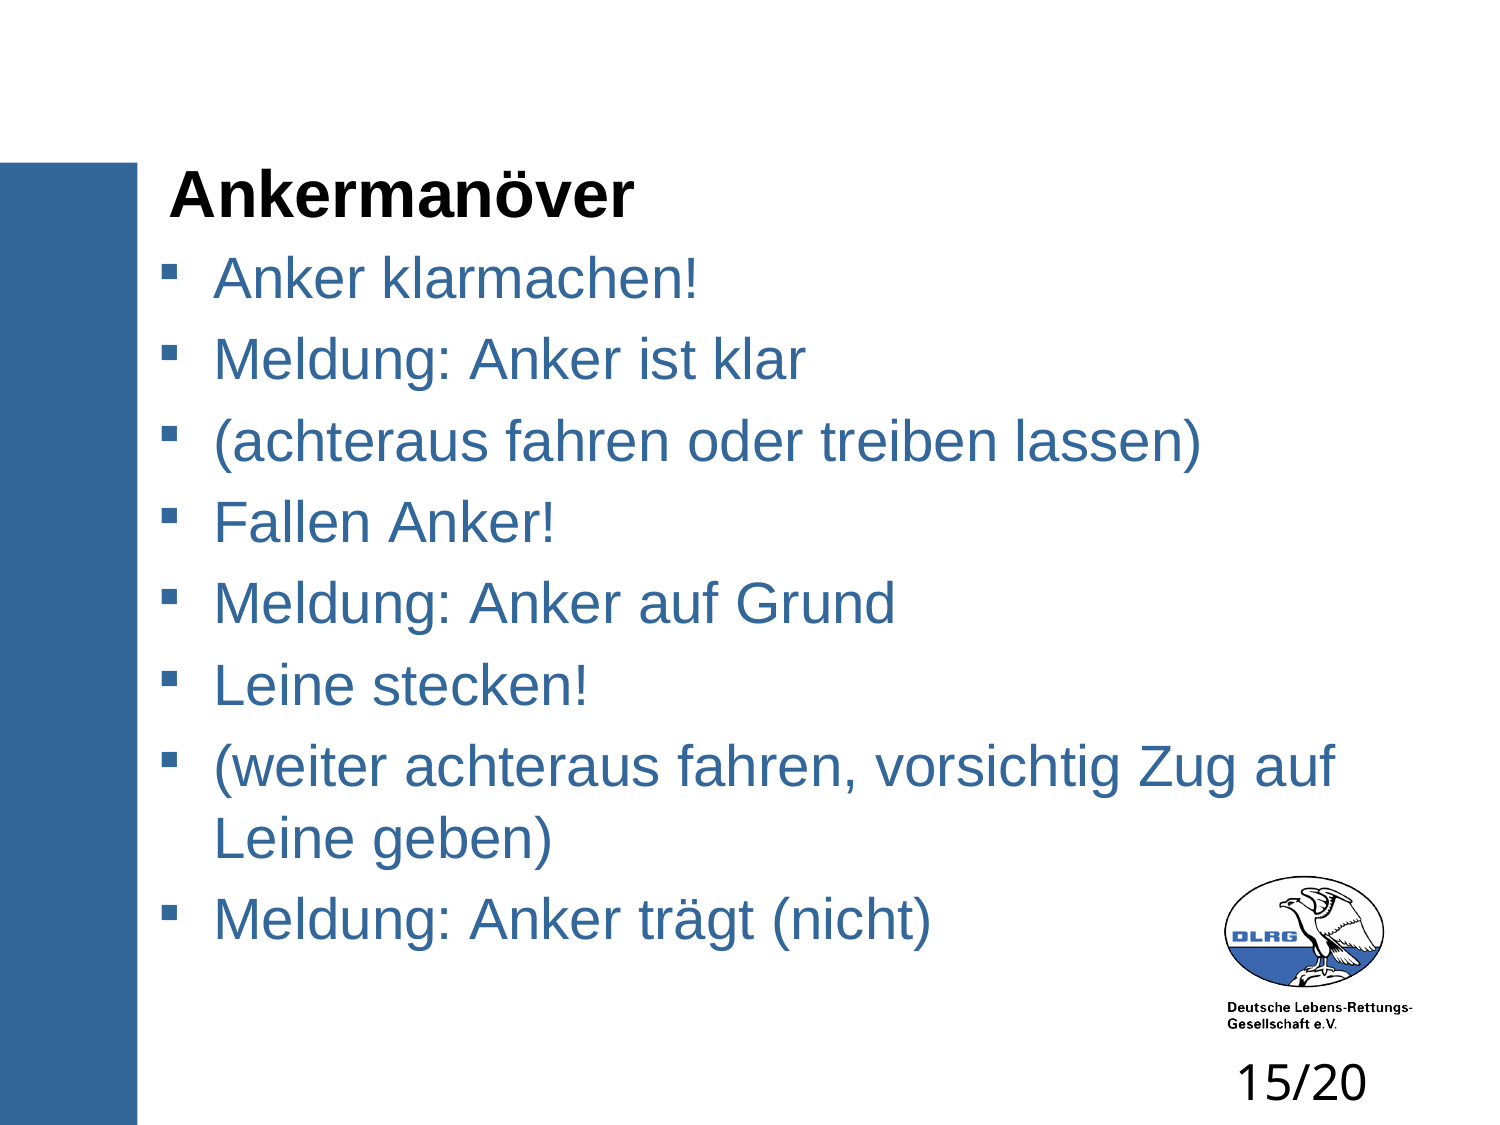

# Ankermanöver
Anker klarmachen!
Meldung: Anker ist klar
(achteraus fahren oder treiben lassen)
Fallen Anker!
Meldung: Anker auf Grund
Leine stecken!
(weiter achteraus fahren, vorsichtig Zug auf Leine geben)
Meldung: Anker trägt (nicht)